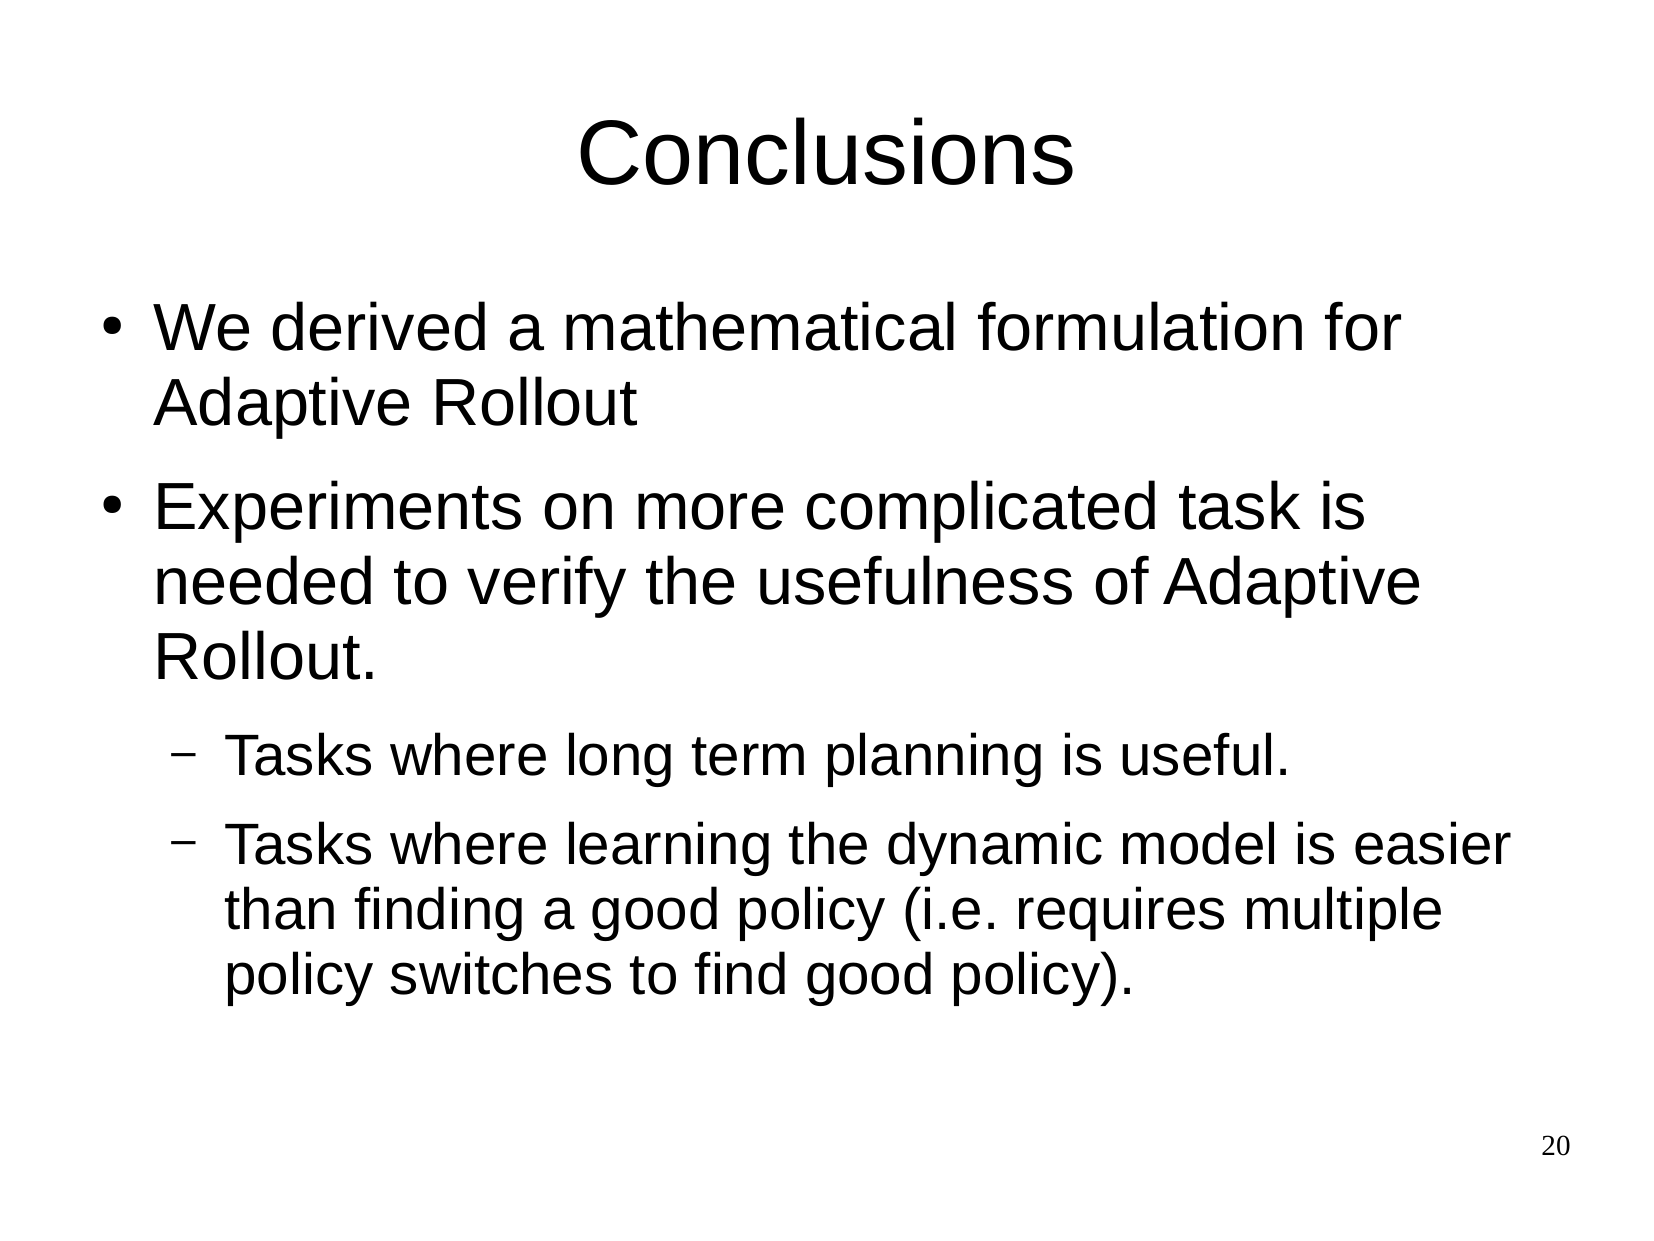

# Conclusions
We derived a mathematical formulation for Adaptive Rollout
Experiments on more complicated task is needed to verify the usefulness of Adaptive Rollout.
Tasks where long term planning is useful.
Tasks where learning the dynamic model is easier than finding a good policy (i.e. requires multiple policy switches to find good policy).
20